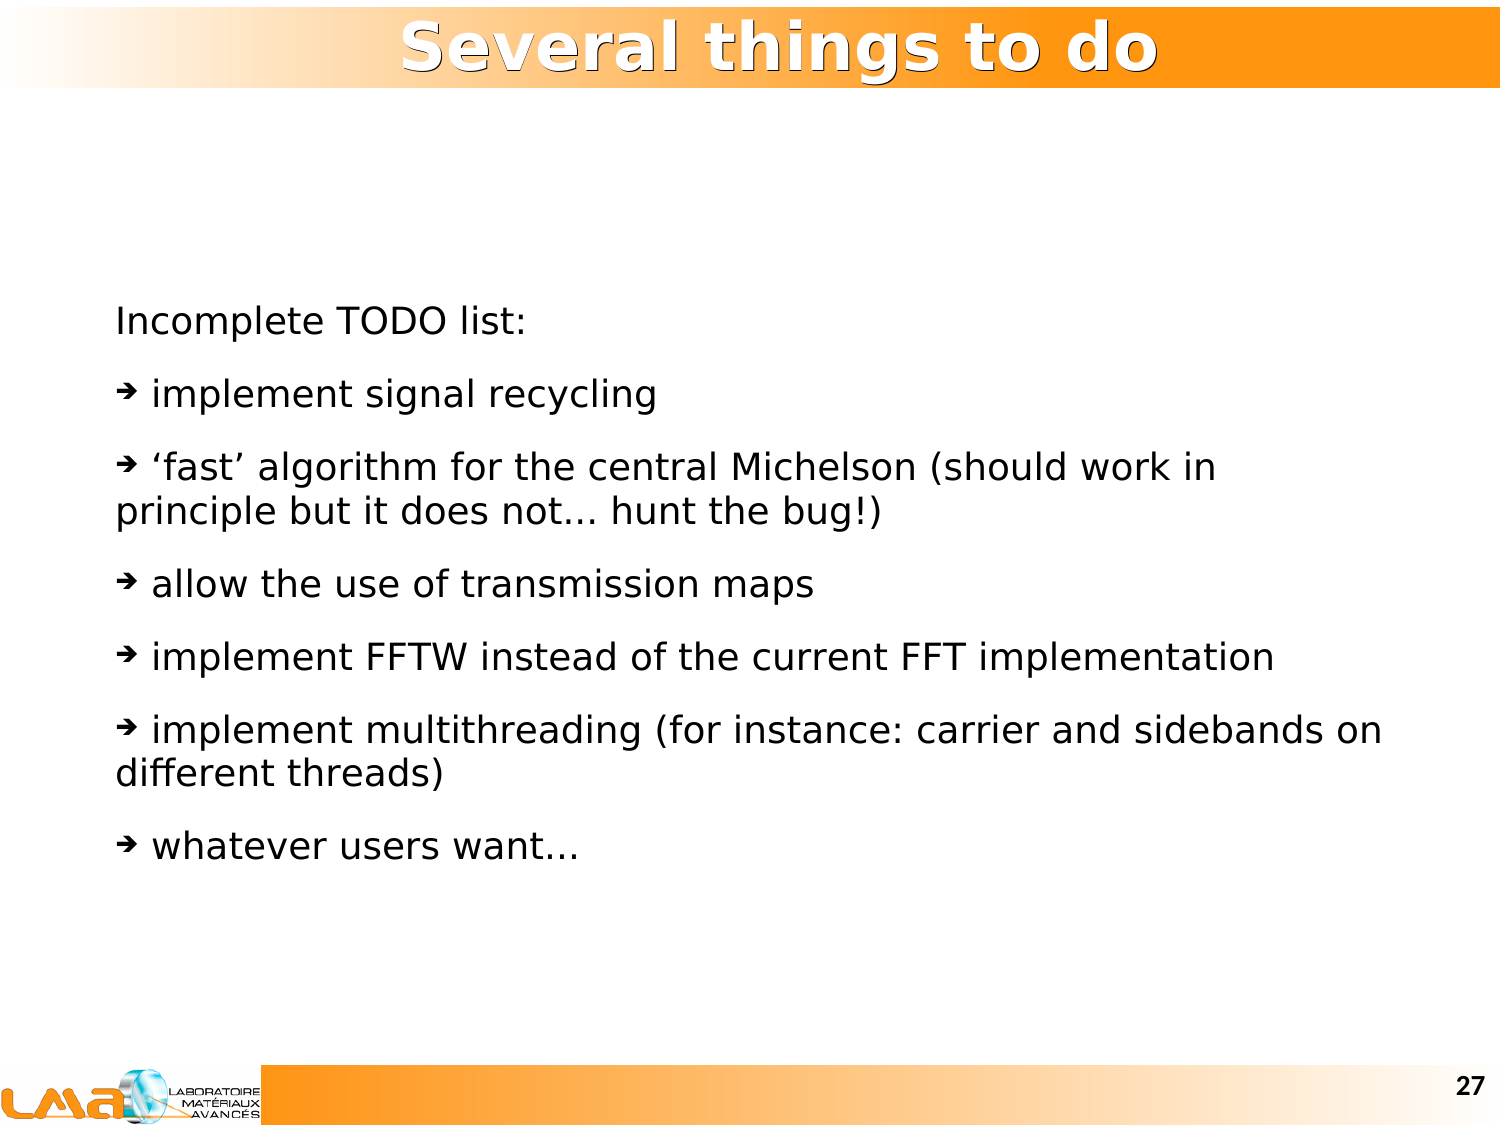

# Several things to do
Incomplete TODO list:
 implement signal recycling
 ‘fast’ algorithm for the central Michelson (should work in principle but it does not... hunt the bug!)
 allow the use of transmission maps
 implement FFTW instead of the current FFT implementation
 implement multithreading (for instance: carrier and sidebands on different threads)
 whatever users want...
27